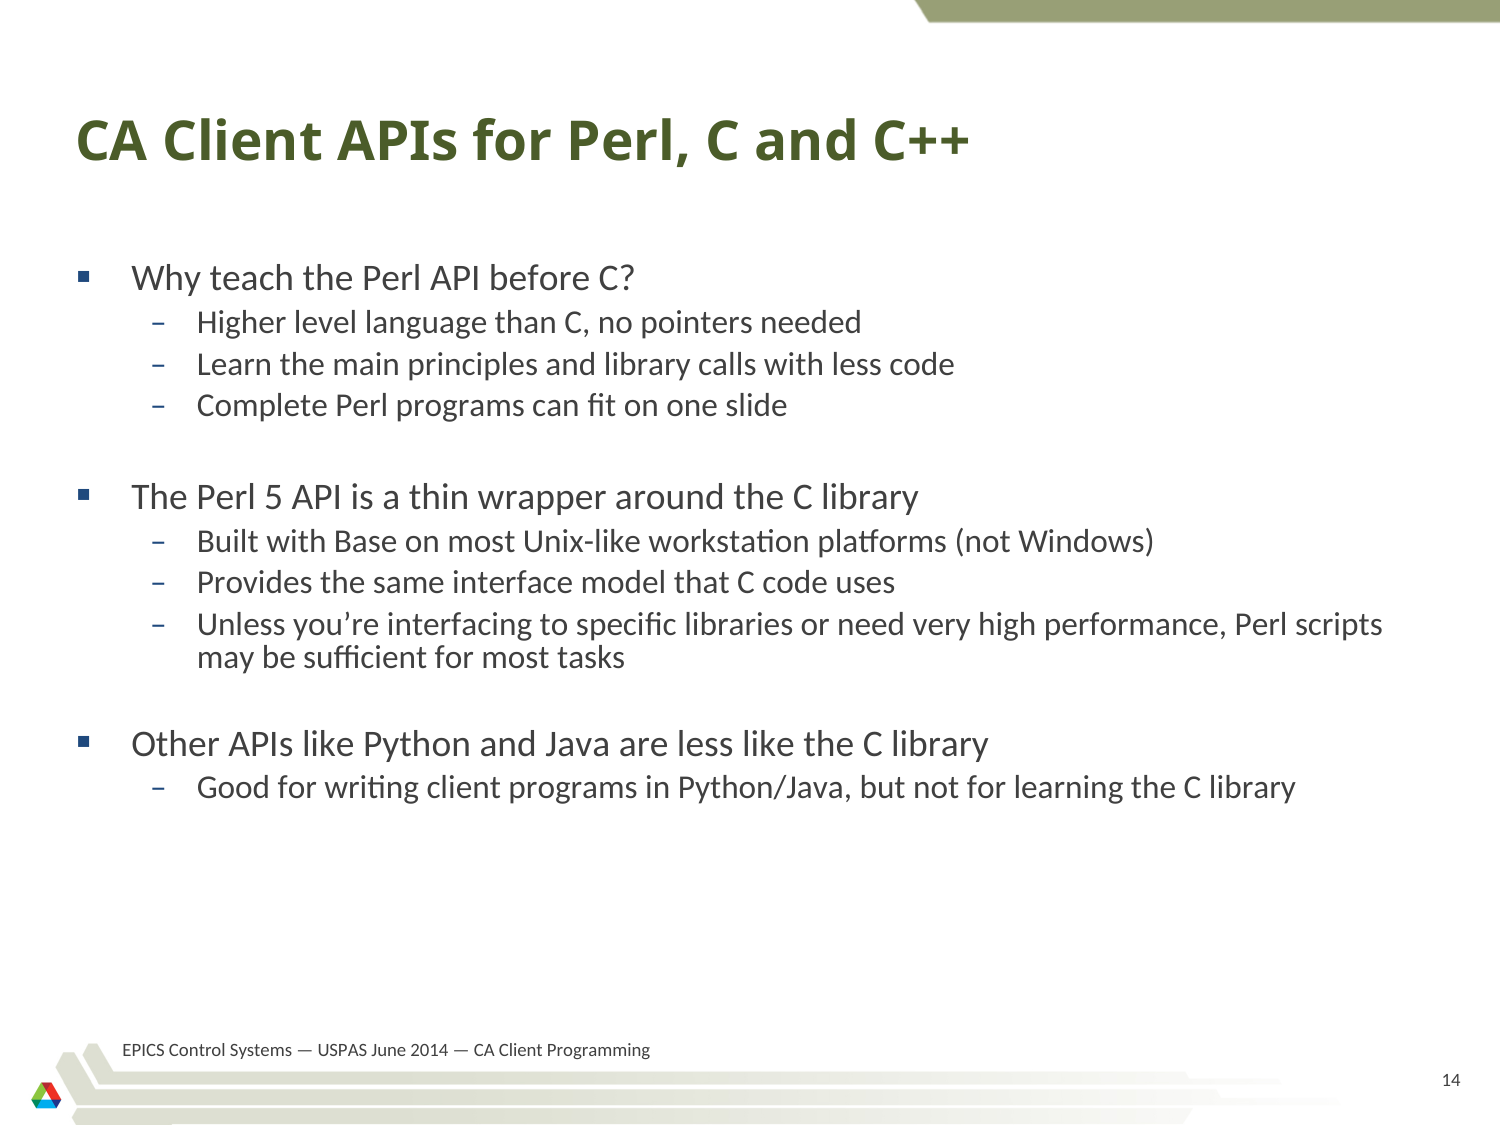

# CA Client APIs for Perl, C and C++
Why teach the Perl API before C?
Higher level language than C, no pointers needed
Learn the main principles and library calls with less code
Complete Perl programs can fit on one slide
The Perl 5 API is a thin wrapper around the C library
Built with Base on most Unix-like workstation platforms (not Windows)
Provides the same interface model that C code uses
Unless you’re interfacing to specific libraries or need very high performance, Perl scripts may be sufficient for most tasks
Other APIs like Python and Java are less like the C library
Good for writing client programs in Python/Java, but not for learning the C library
EPICS Control Systems — USPAS June 2014 — CA Client Programming
14